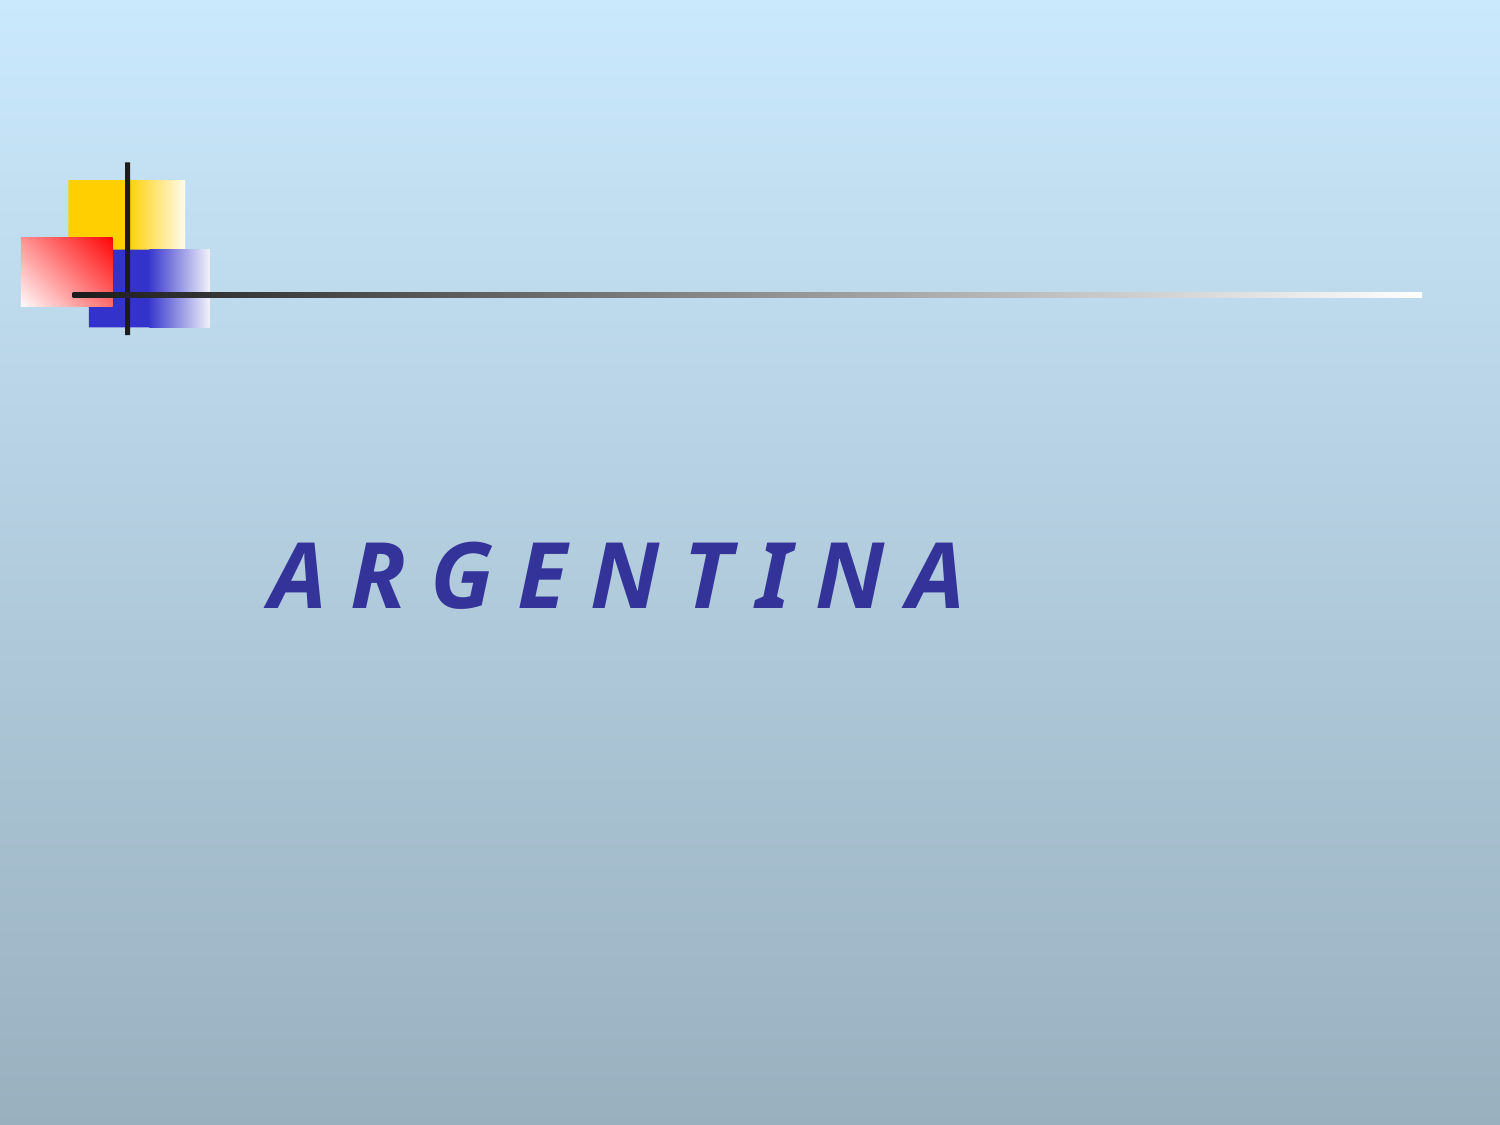

# A R G E N T I N A